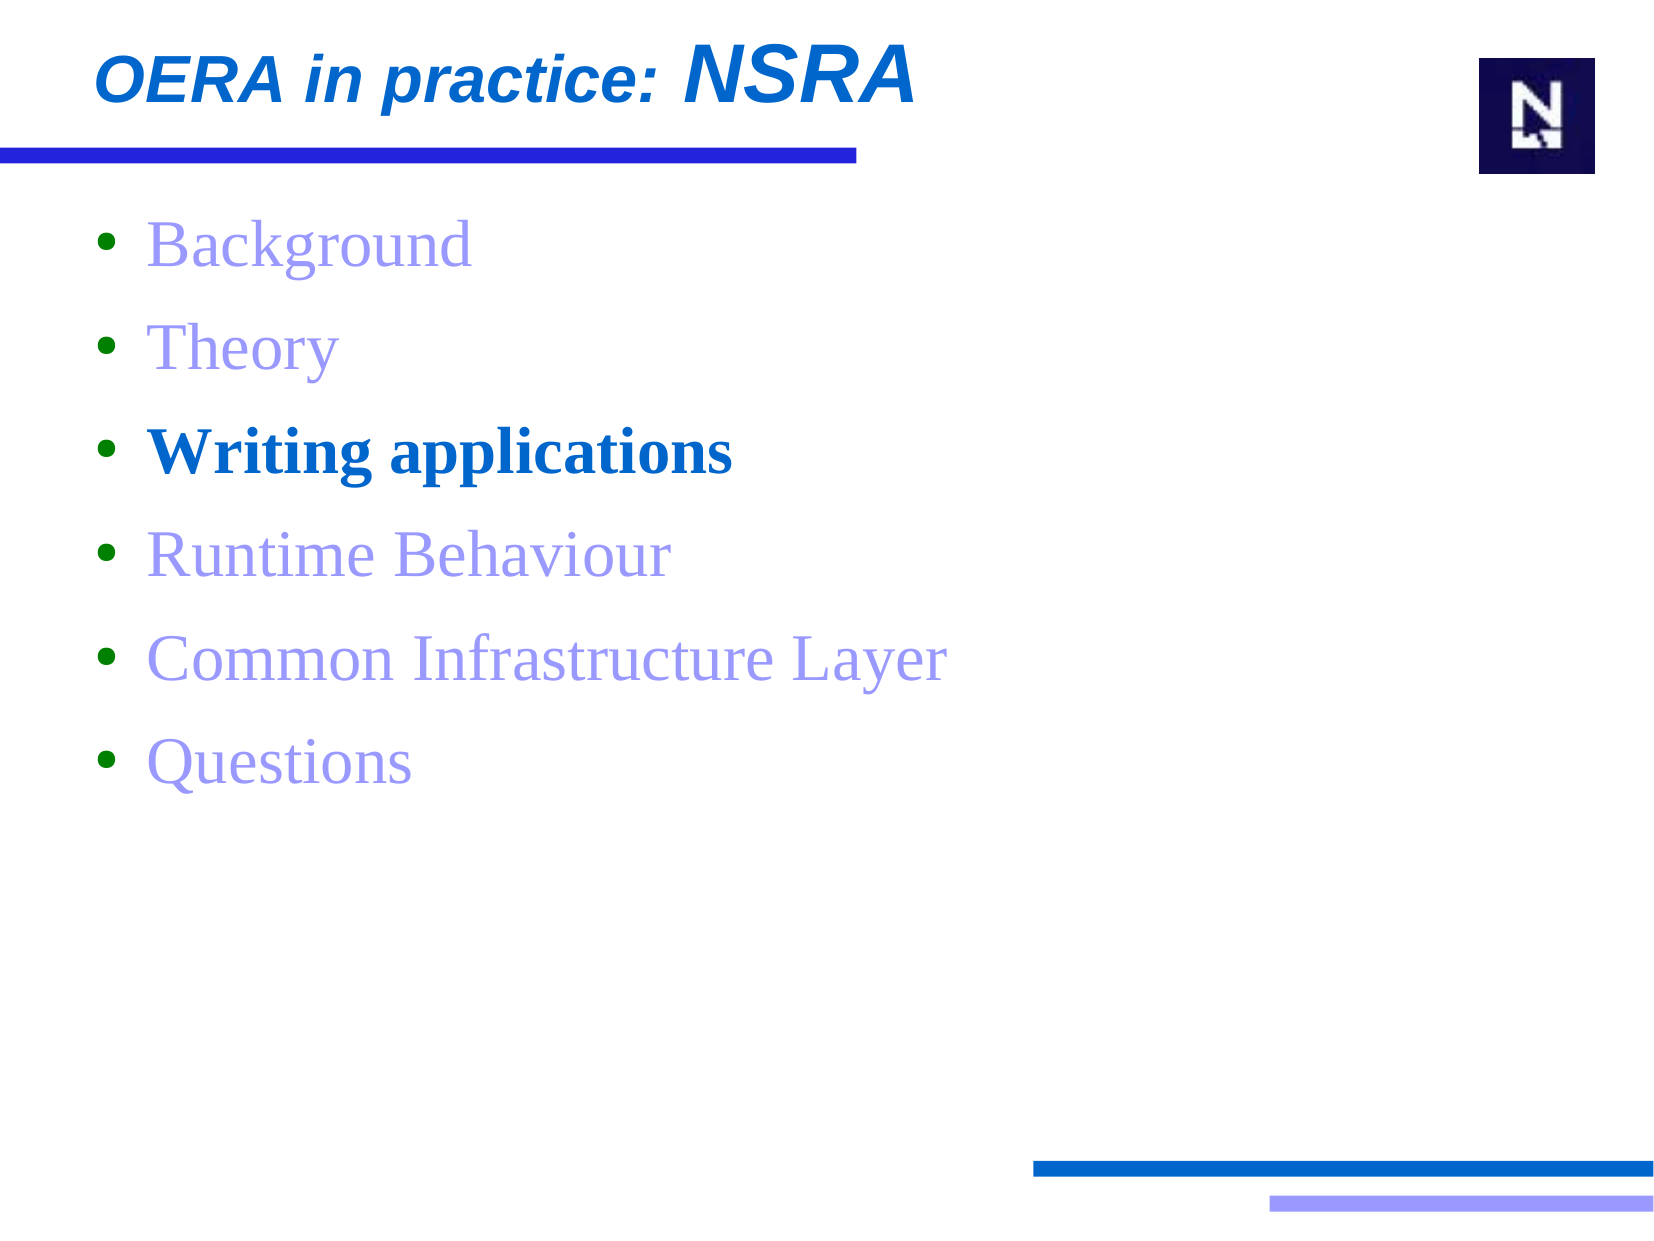

# OERA in practice: NSRA
 Background
 Theory
 Writing applications
 Runtime Behaviour
 Common Infrastructure Layer
 Questions